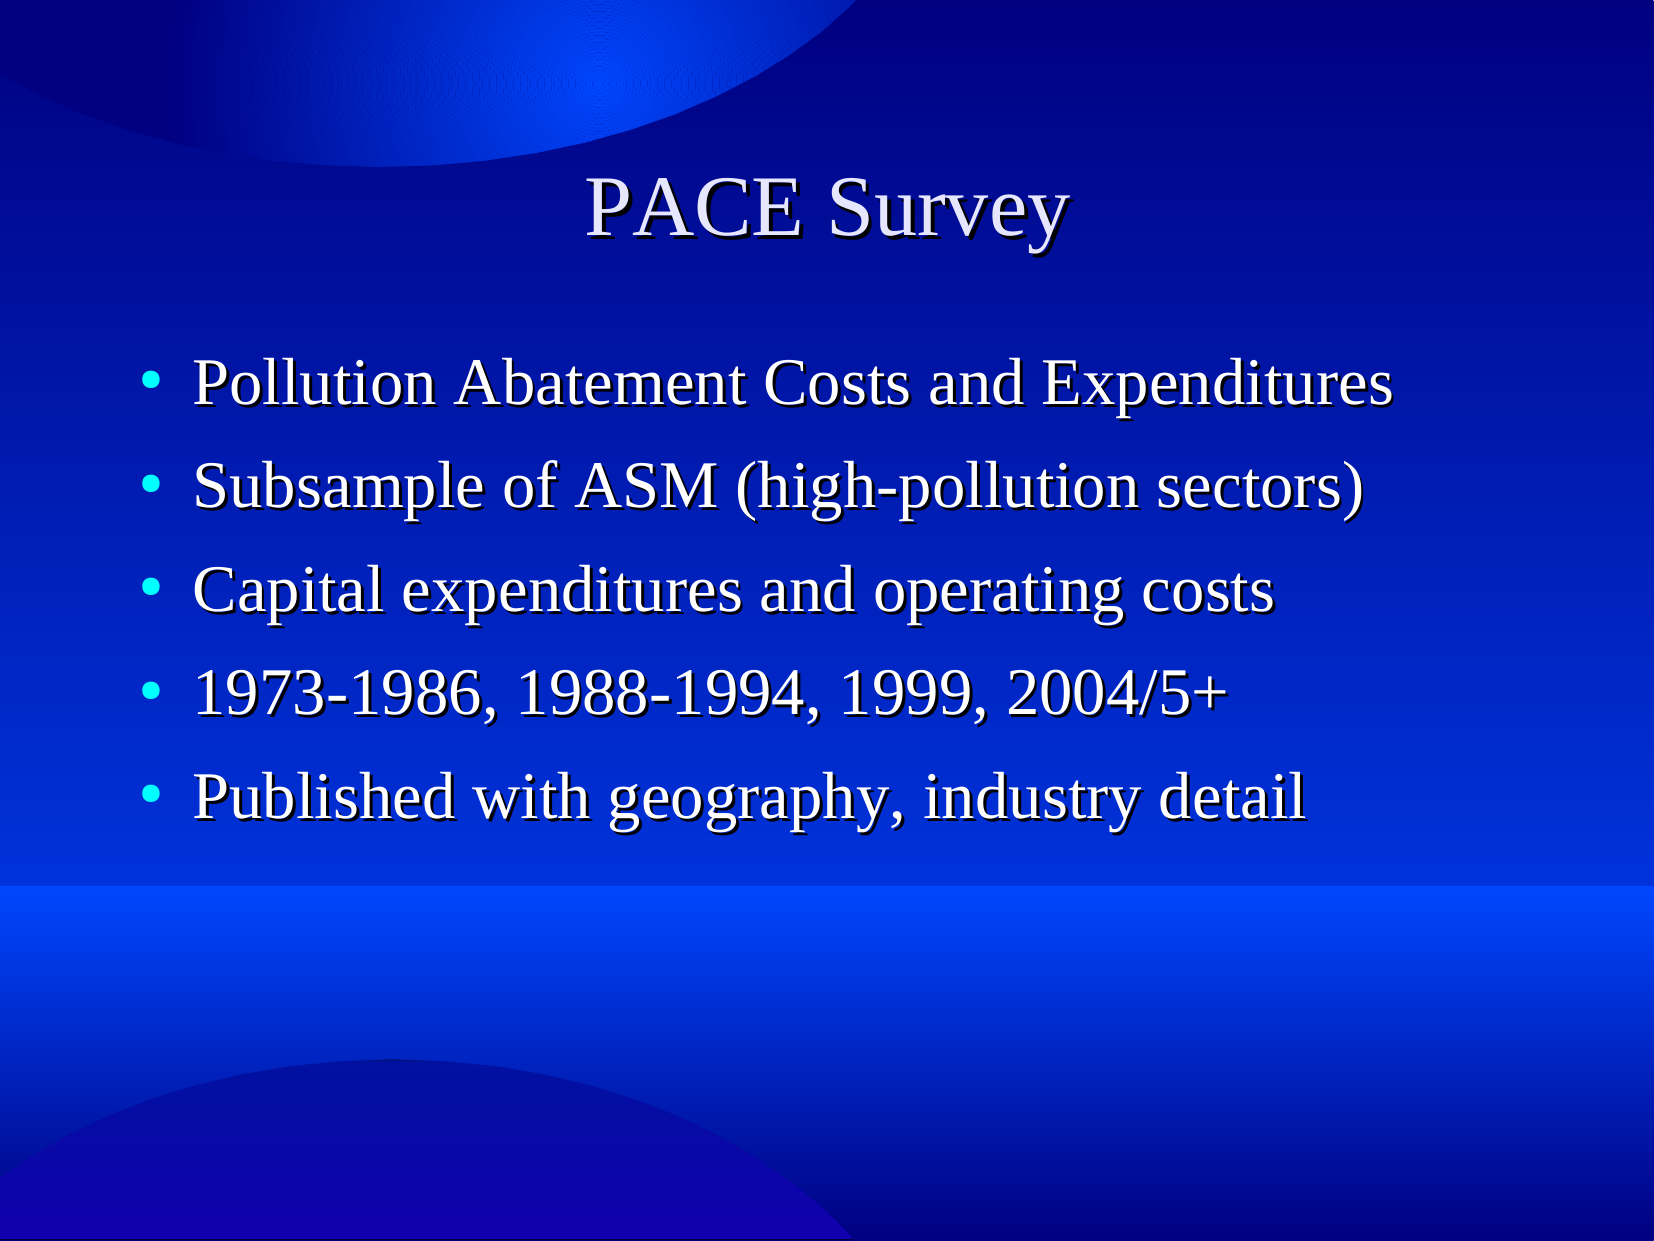

# PACE Survey
Pollution Abatement Costs and Expenditures
Subsample of ASM (high-pollution sectors)
Capital expenditures and operating costs
1973-1986, 1988-1994, 1999, 2004/5+
Published with geography, industry detail